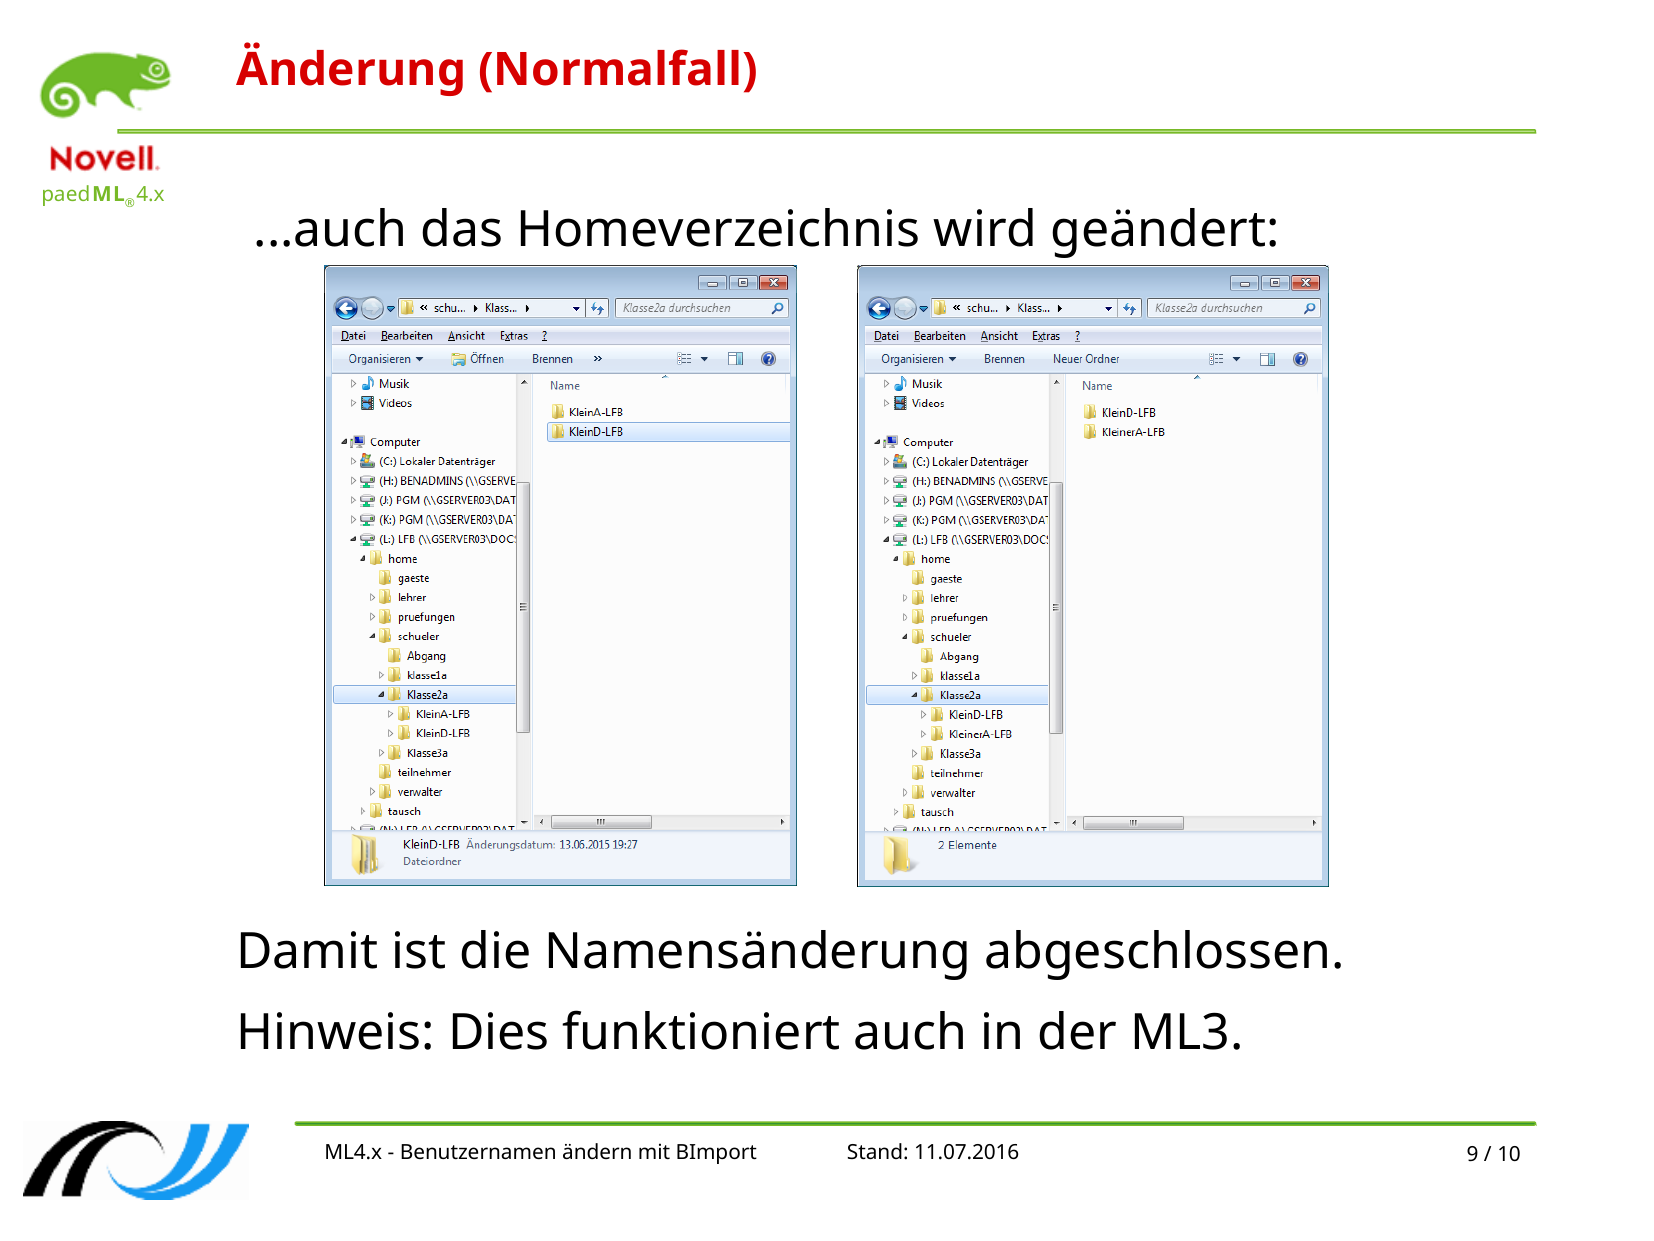

# Änderung (Normalfall)
...auch das Homeverzeichnis wird geändert:
Damit ist die Namensänderung abgeschlossen.
Hinweis: Dies funktioniert auch in der ML3.
ML4.x - Benutzernamen ändern mit BImport
11.07.2016
9